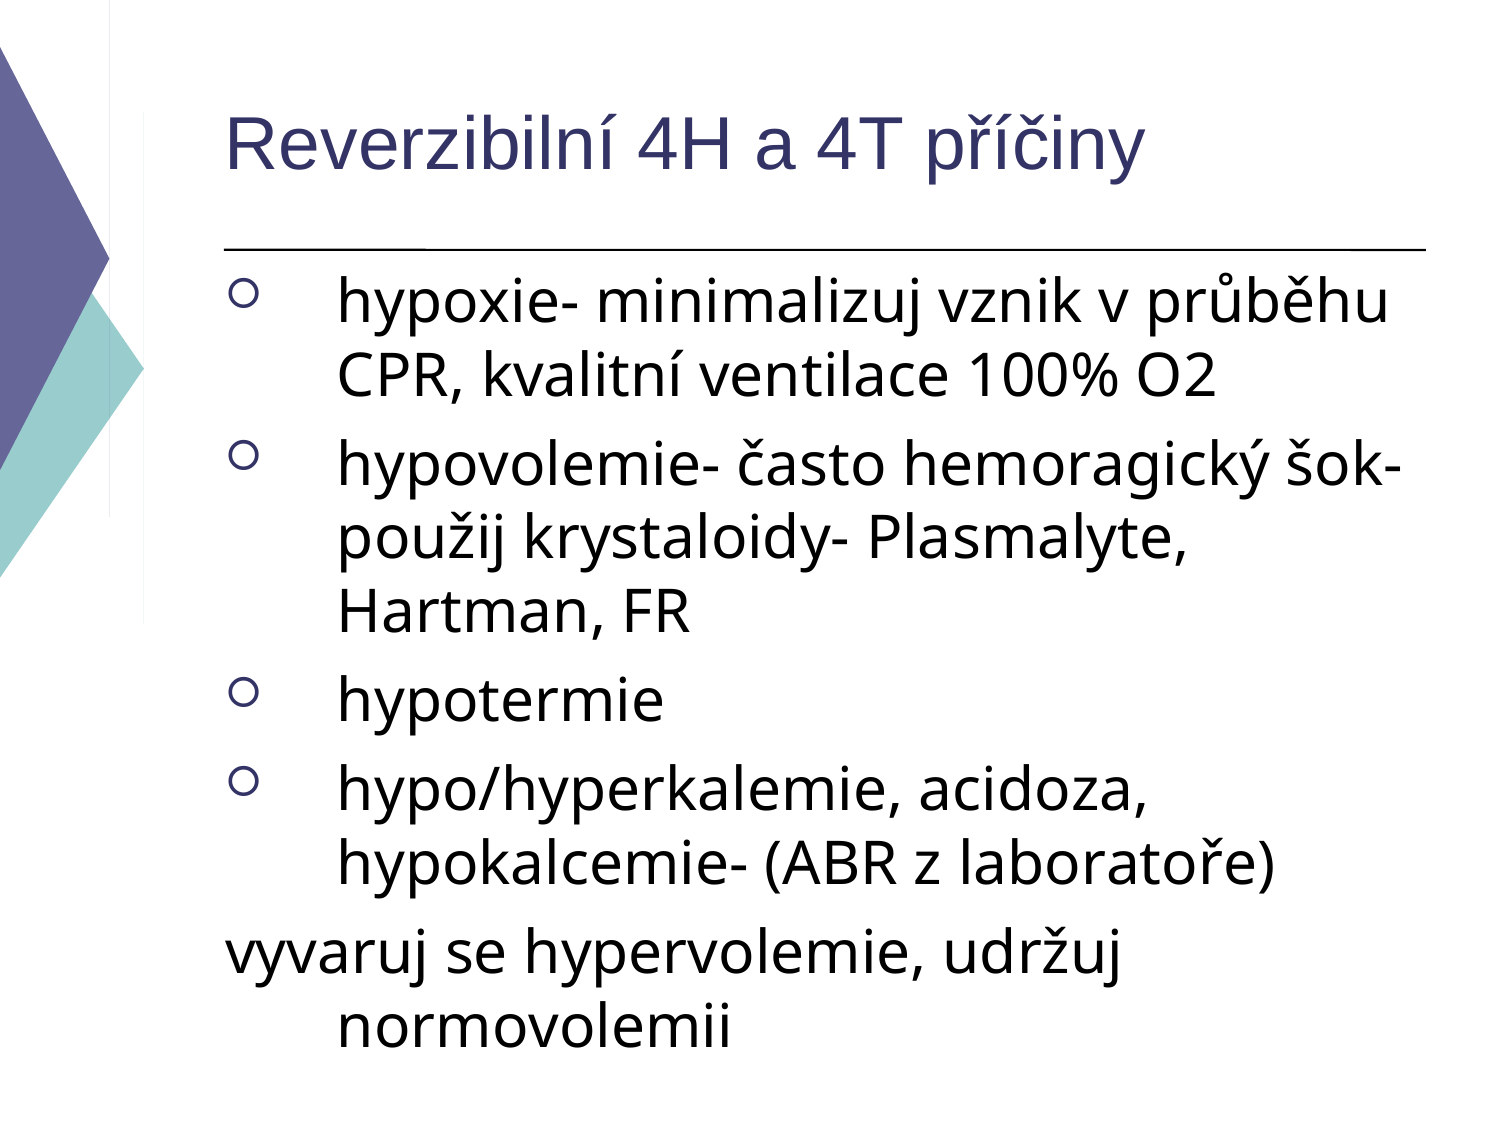

# Reverzibilní 4H a 4T příčiny
hypoxie- minimalizuj vznik v průběhu CPR, kvalitní ventilace 100% O2
hypovolemie- často hemoragický šok- použij krystaloidy- Plasmalyte, Hartman, FR
hypotermie
hypo/hyperkalemie, acidoza, hypokalcemie- (ABR z laboratoře)
vyvaruj se hypervolemie, udržuj normovolemii